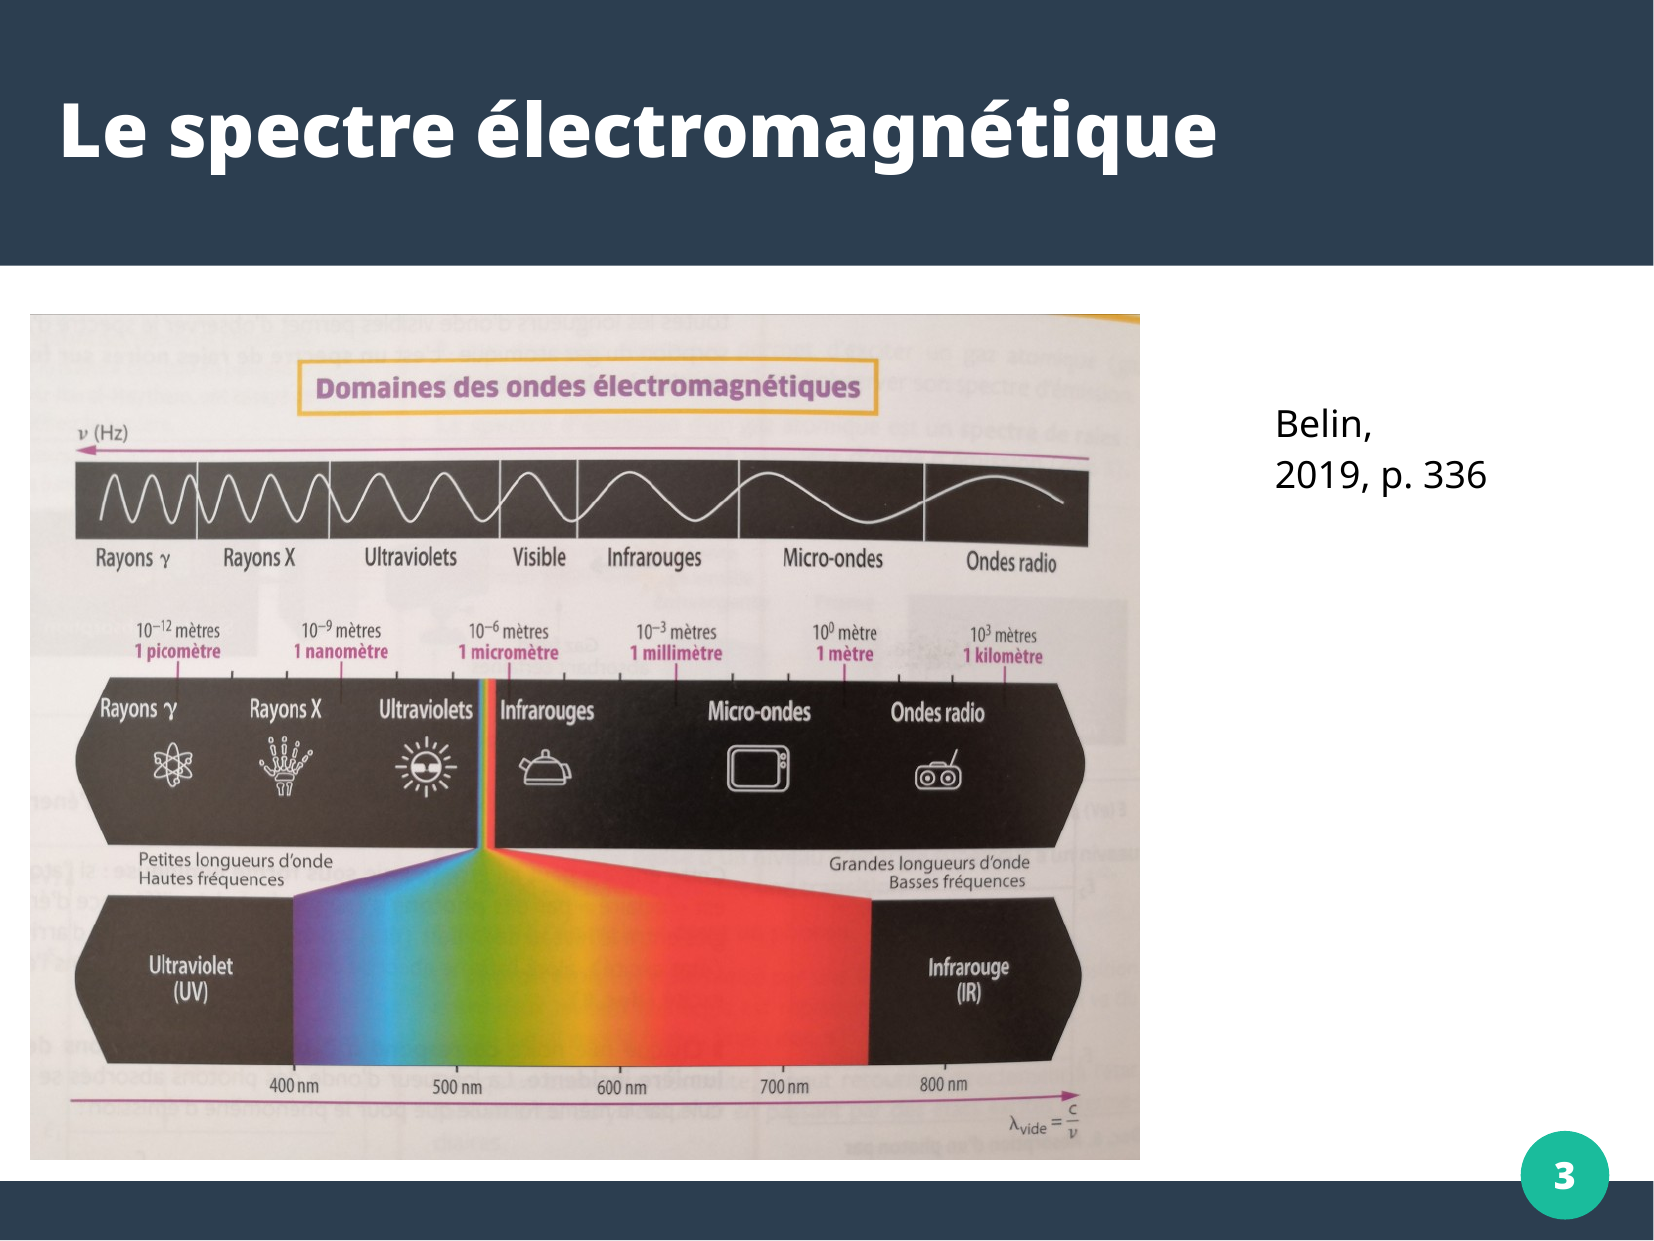

# Le spectre électromagnétique
Belin,
2019, p. 336
3